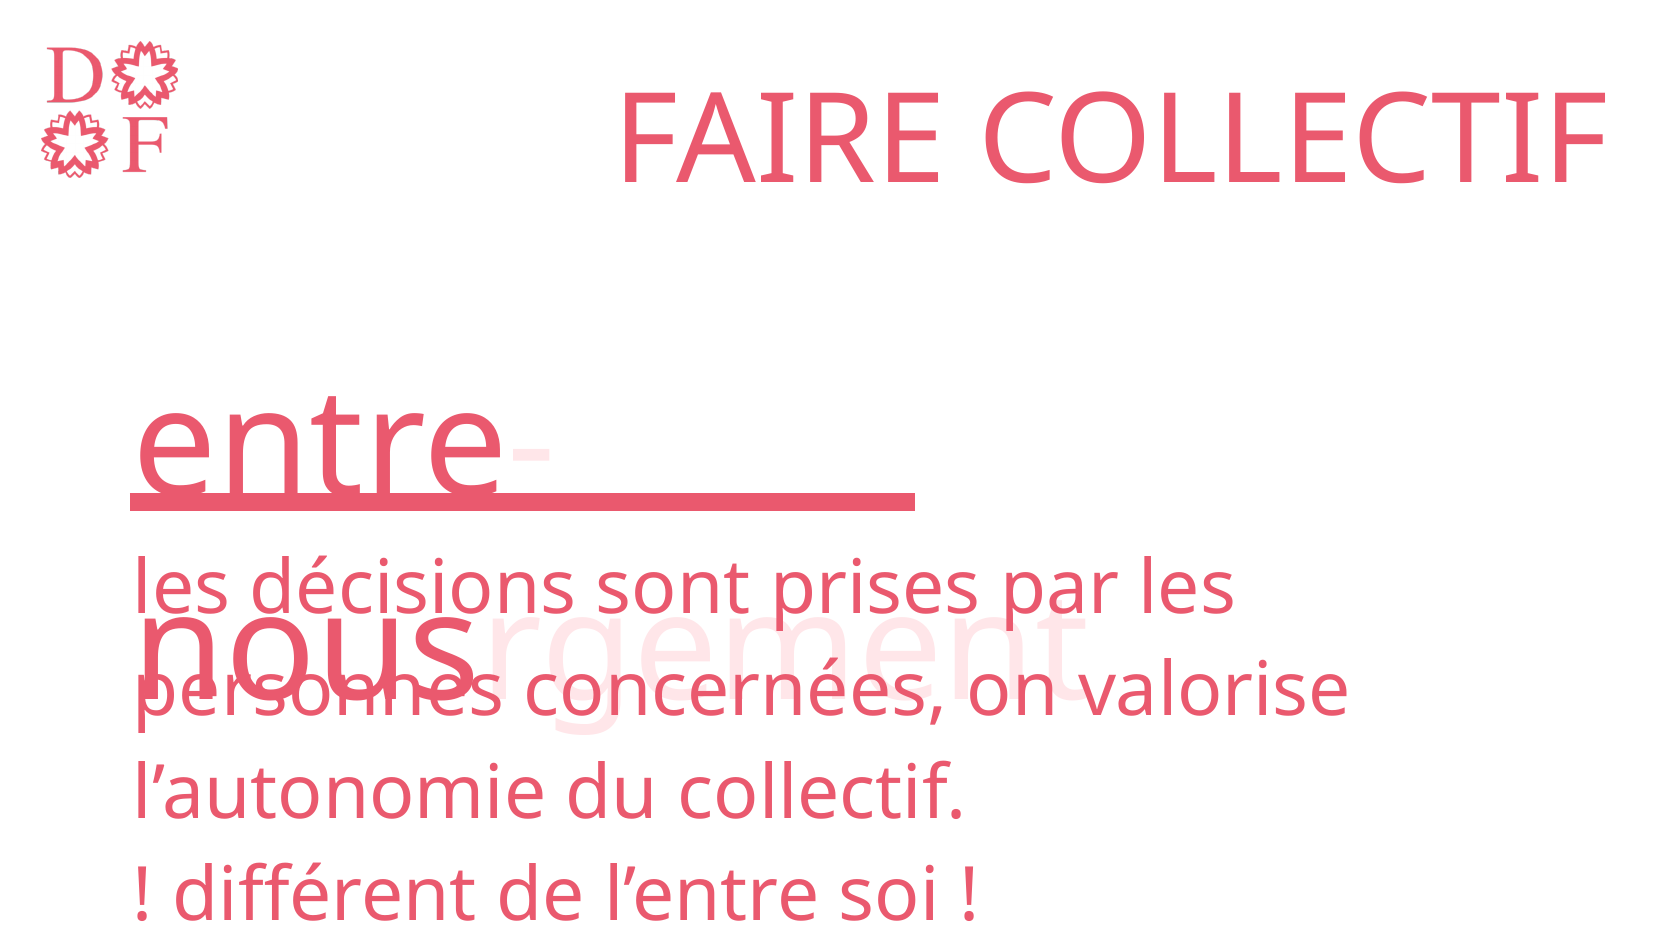

FAIRE COLLECTIF
entre-nousrgement
les décisions sont prises par les personnes concernées, on valorise l’autonomie du collectif.
! différent de l’entre soi !